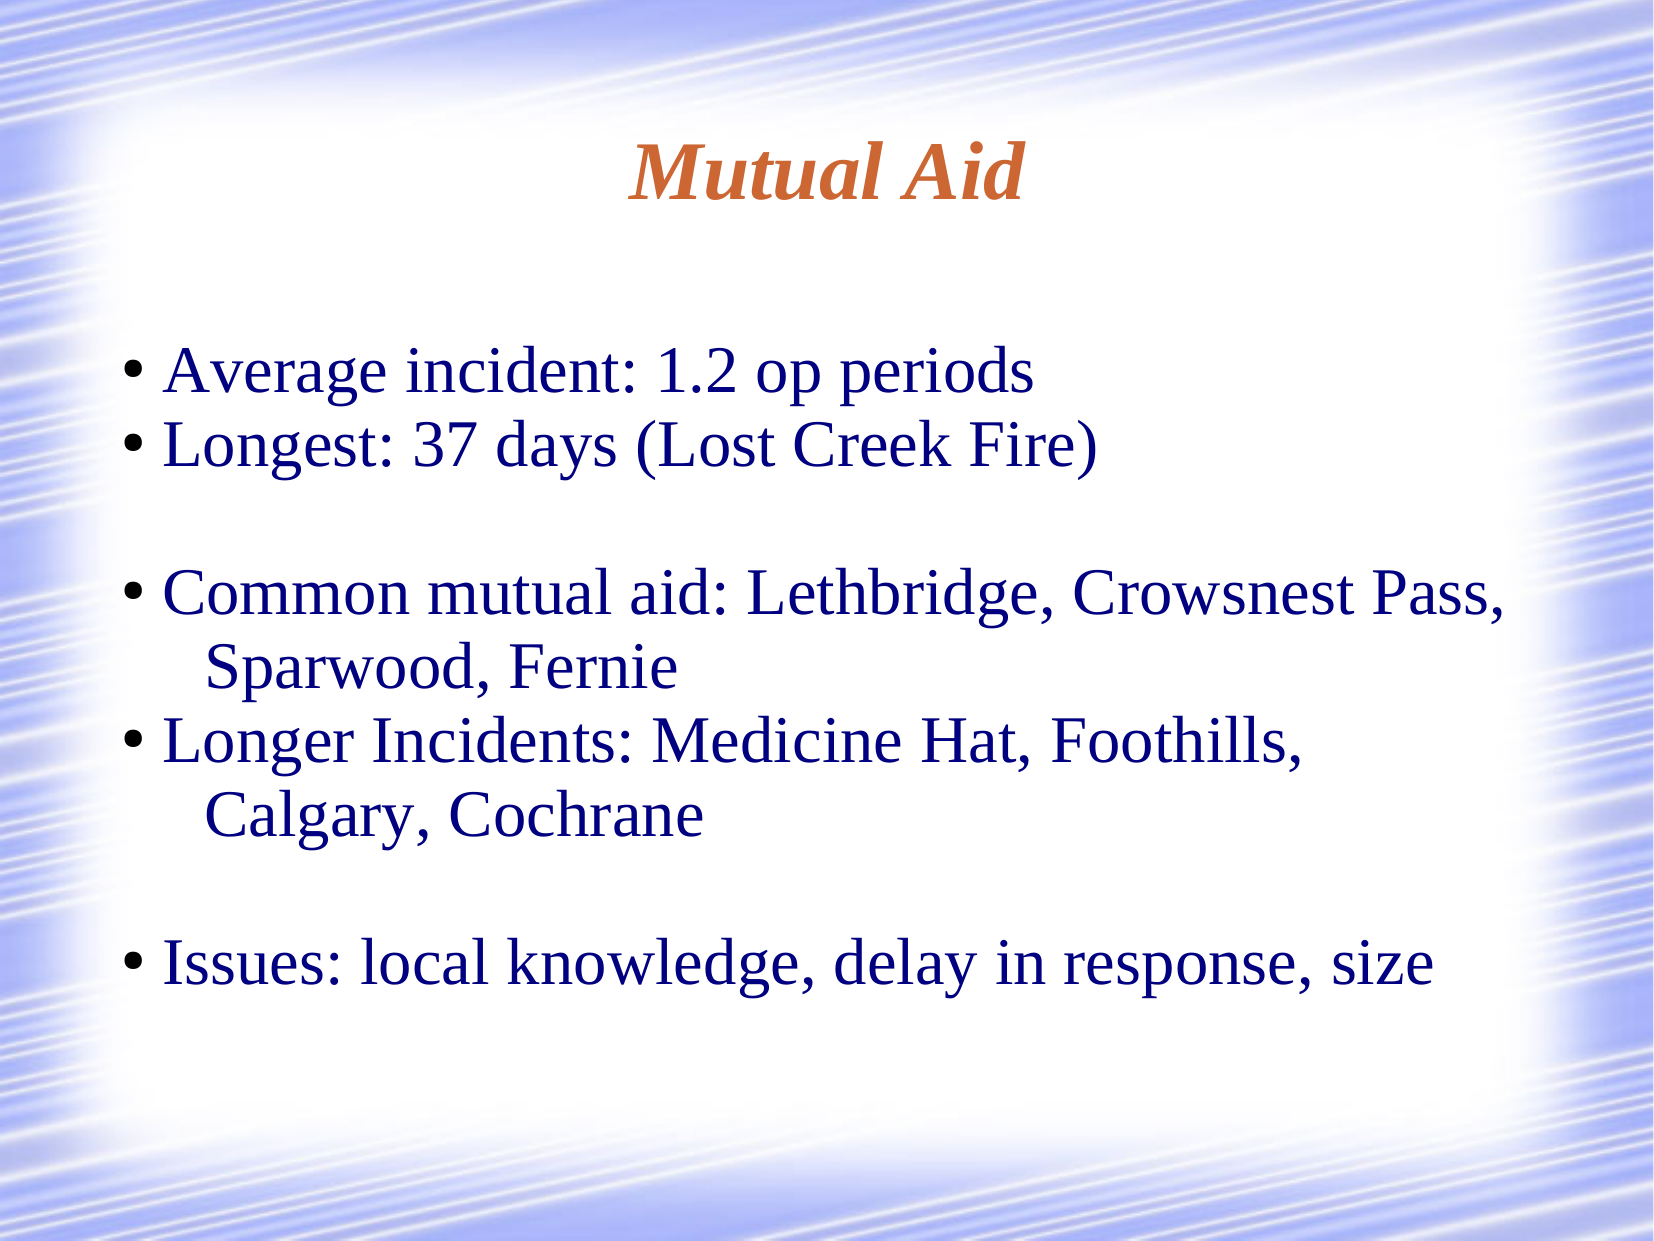

# Mutual Aid
 Average incident: 1.2 op periods
 Longest: 37 days (Lost Creek Fire)
 Common mutual aid: Lethbridge, Crowsnest Pass, Sparwood, Fernie
 Longer Incidents: Medicine Hat, Foothills,
Calgary, Cochrane
 Issues: local knowledge, delay in response, size